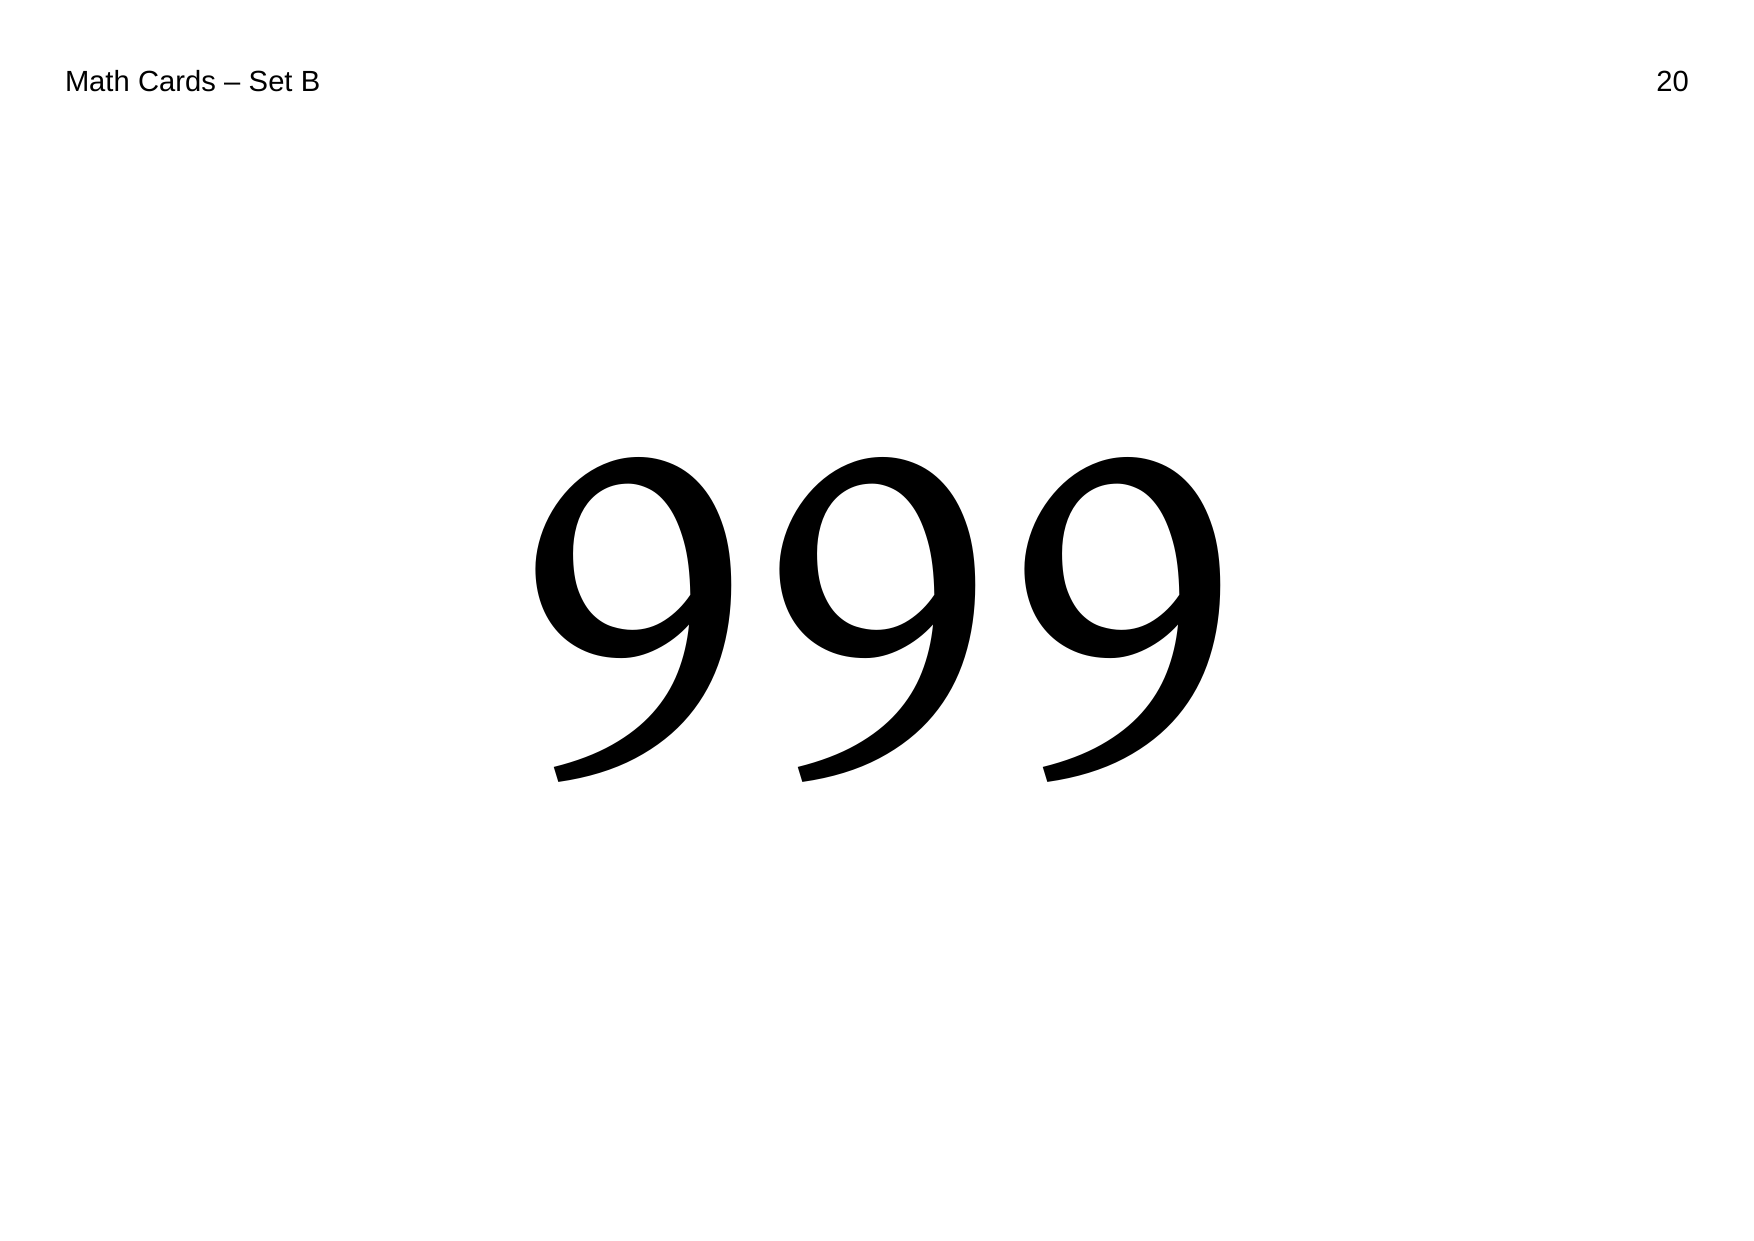

Math Cards – Set B
20
999